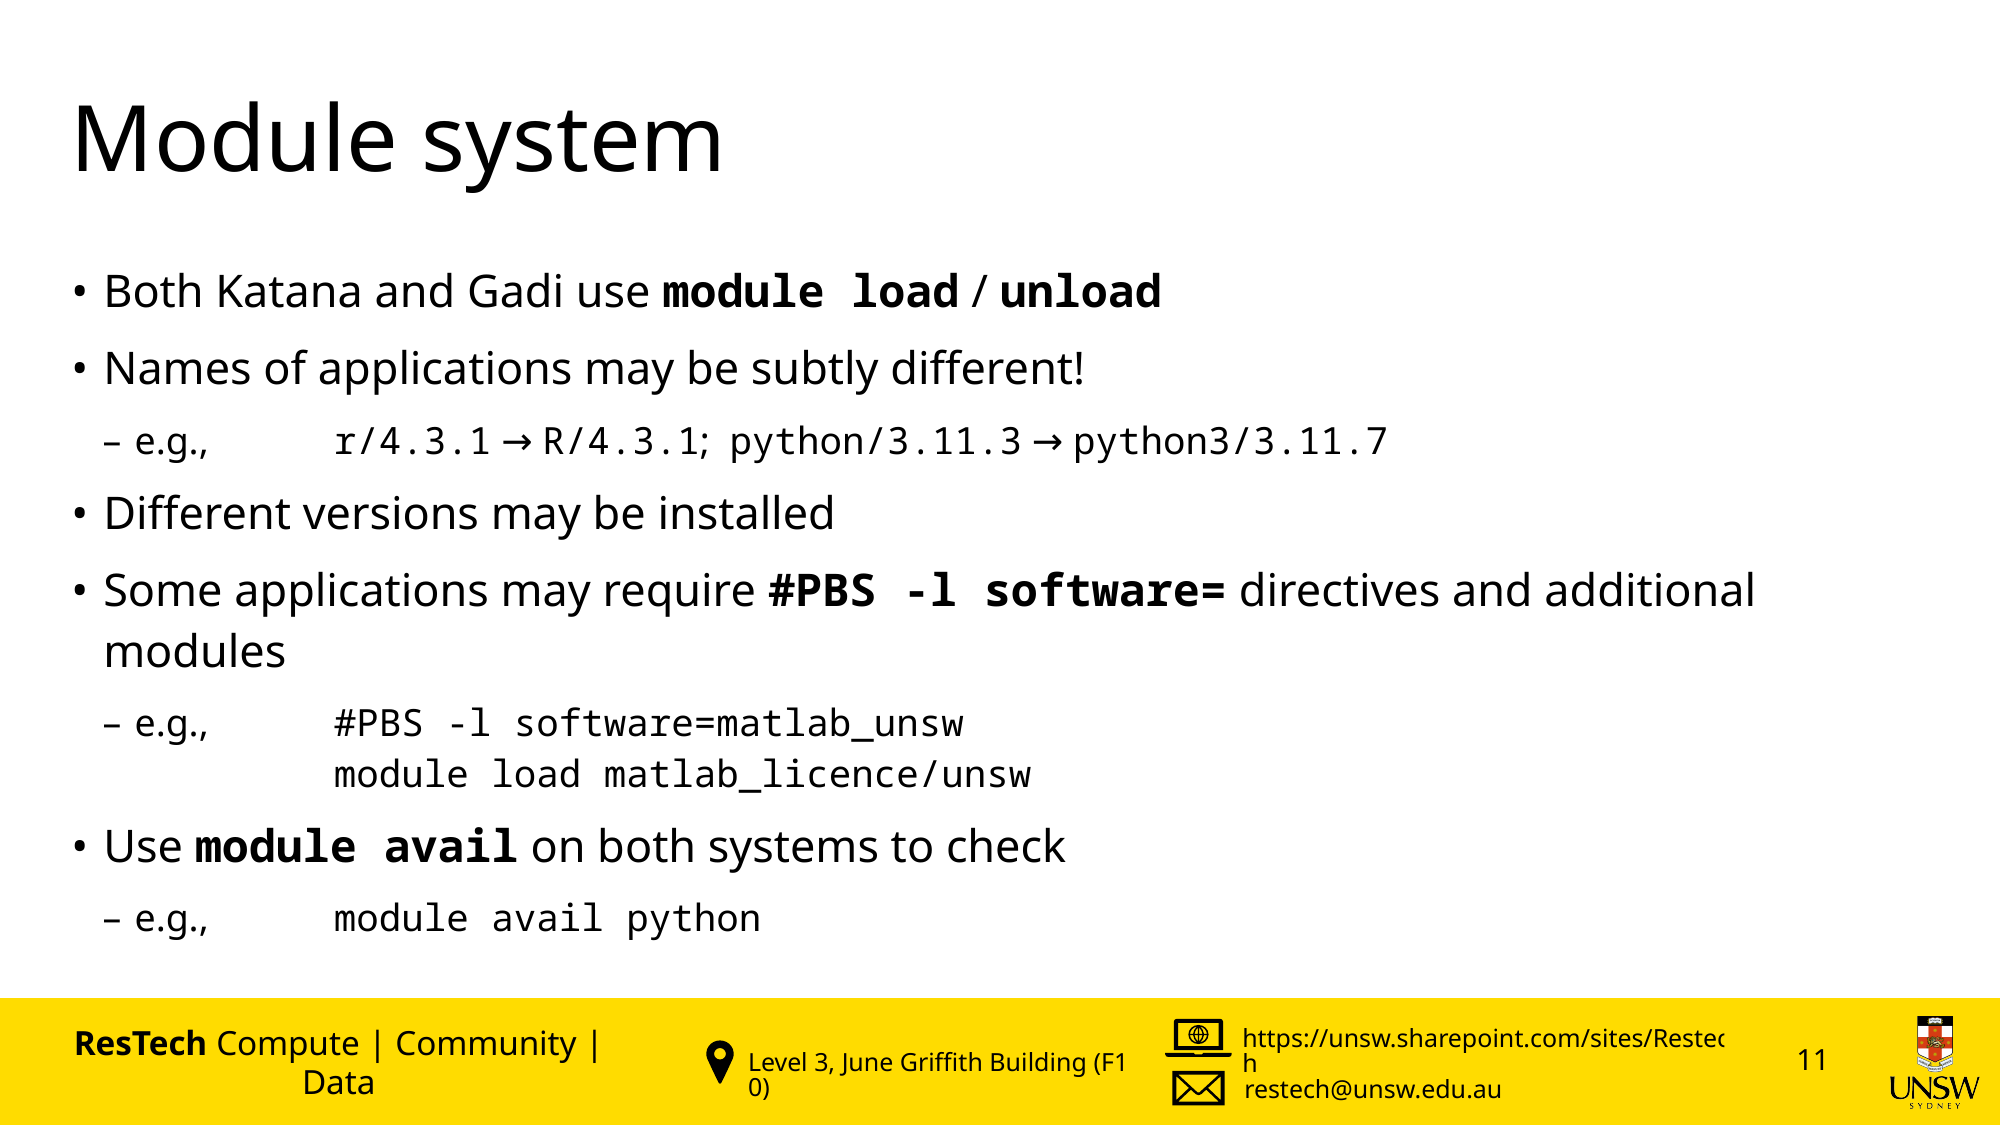

# Module system
Both Katana and Gadi use module load / unload
Names of applications may be subtly different!
e.g.,		r/4.3.1 → R/4.3.1; python/3.11.3 → python3/3.11.7
Different versions may be installed
Some applications may require #PBS -l software= directives and additional modules
e.g.,		#PBS -l software=matlab_unsw
			module load matlab_licence/unsw
Use module avail on both systems to check
e.g.,		module avail python